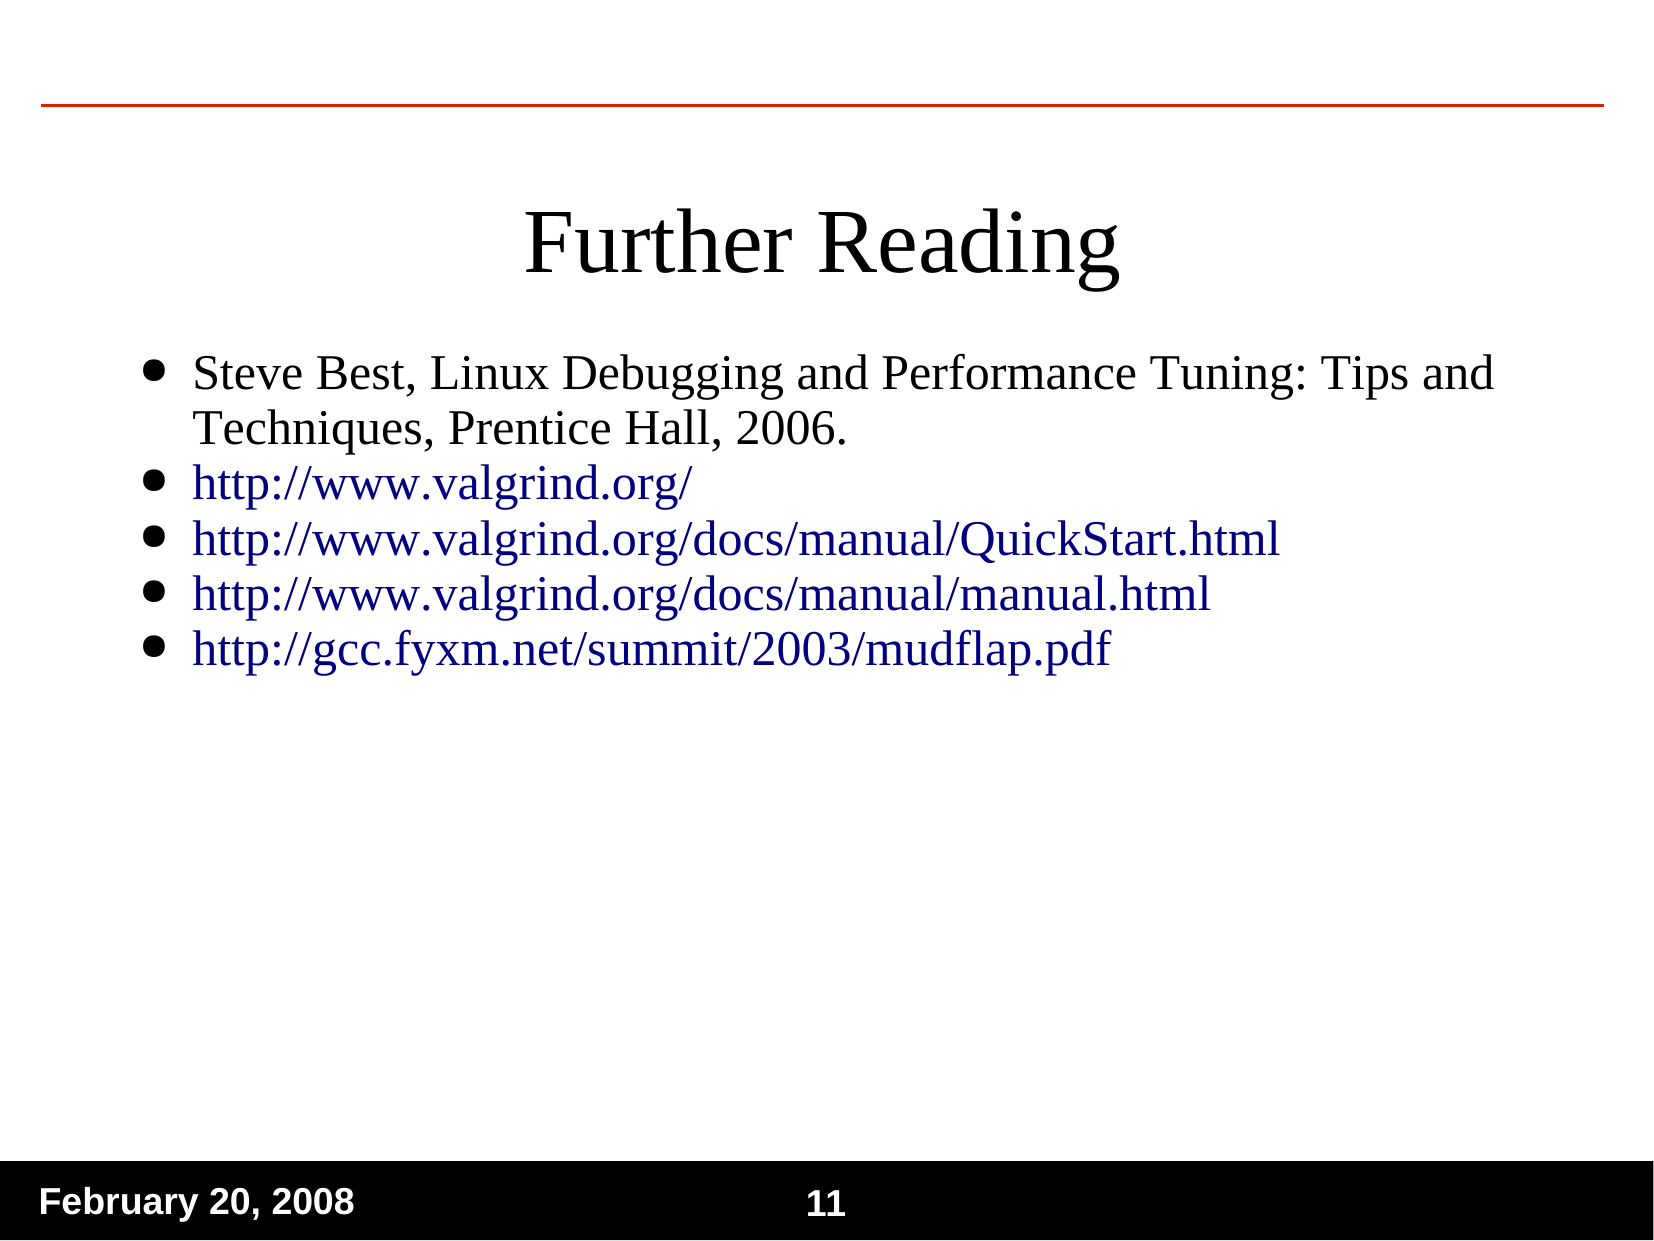

# Further Reading
Steve Best, Linux Debugging and Performance Tuning: Tips and Techniques, Prentice Hall, 2006.
http://www.valgrind.org/
http://www.valgrind.org/docs/manual/QuickStart.html
http://www.valgrind.org/docs/manual/manual.html
http://gcc.fyxm.net/summit/2003/mudflap.pdf